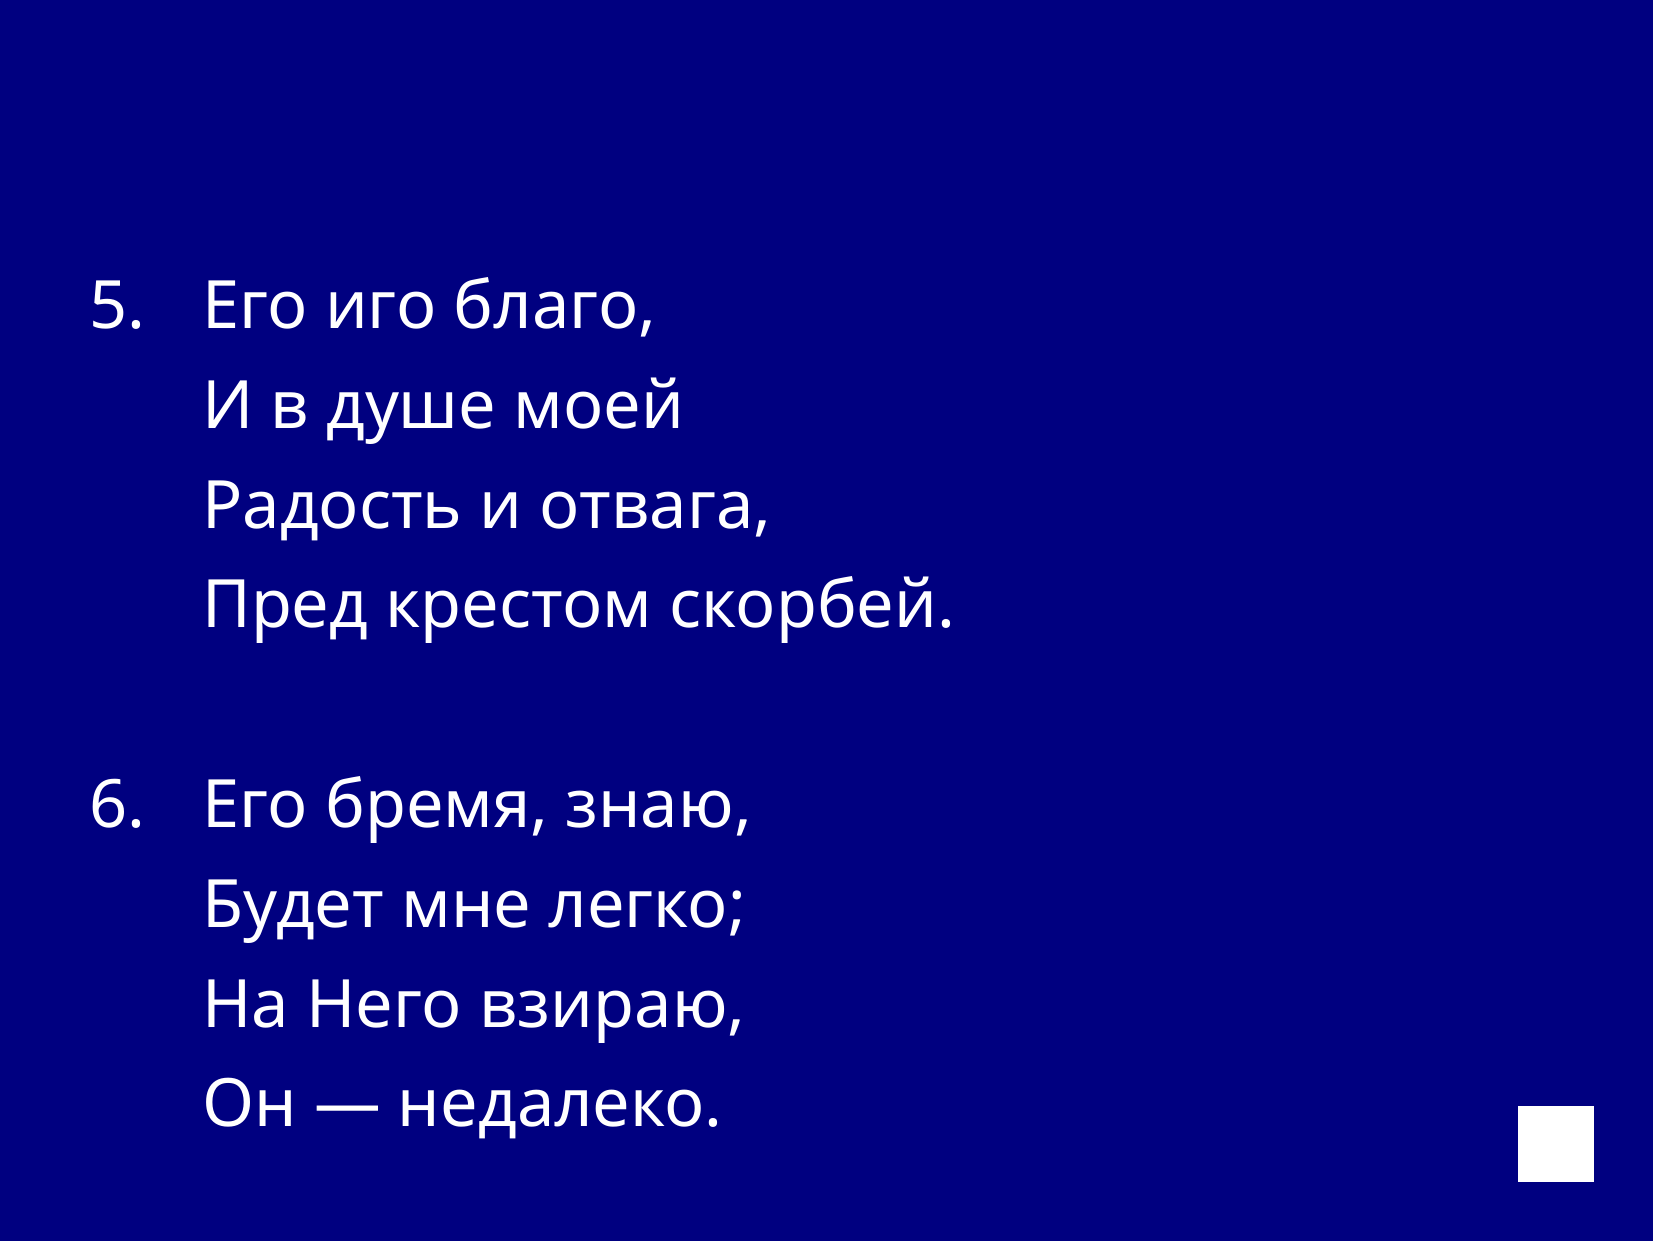

5.	Его иго благо,
	И в душе моей
	Радость и отвага,
	Пред крестом скорбей.
6.	Его бремя, знаю,
	Будет мне легко;
	На Него взираю,
	Он — недалеко.